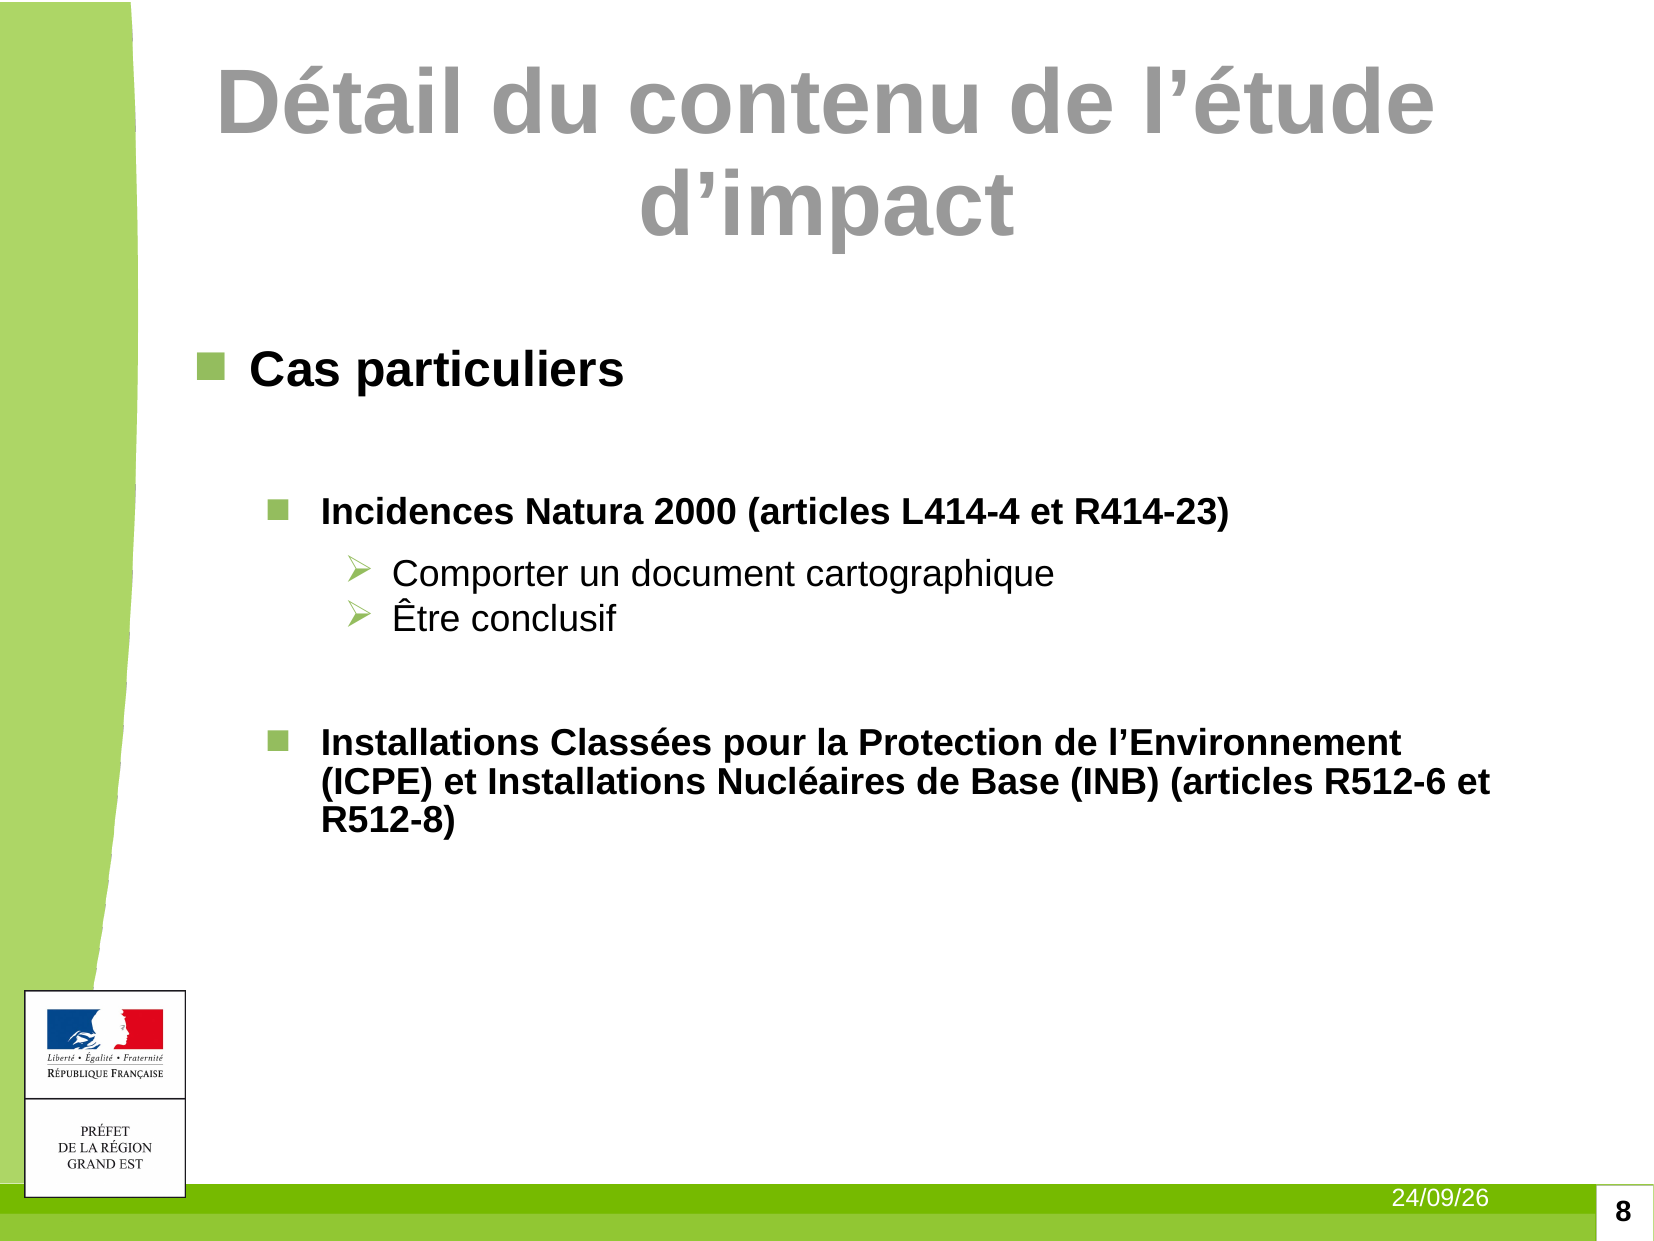

# Détail du contenu de l’étude d’impact
Cas particuliers
Incidences Natura 2000 (articles L414-4 et R414-23)
Comporter un document cartographique
Être conclusif
Installations Classées pour la Protection de l’Environnement (ICPE) et Installations Nucléaires de Base (INB) (articles R512-6 et R512-8)
8